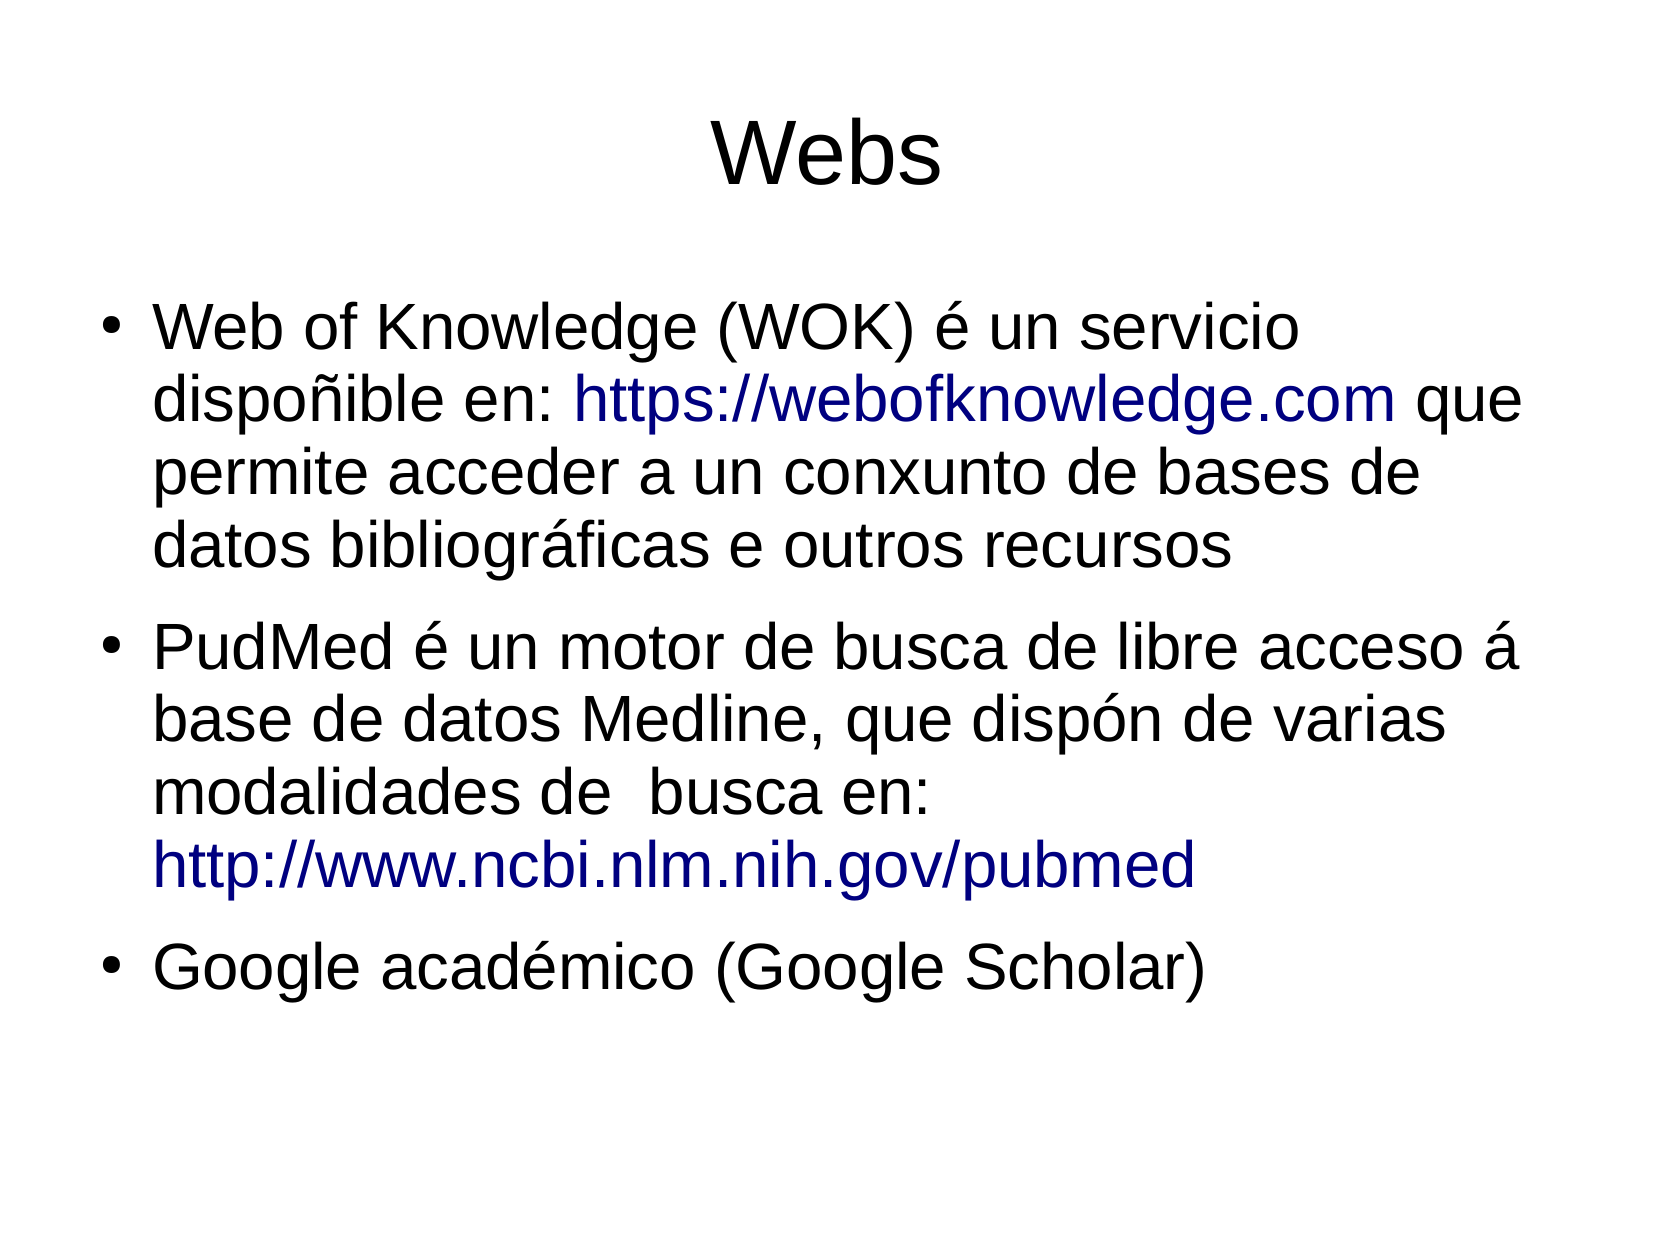

# Webs
Web of Knowledge (WOK) é un servicio dispoñible en: https://webofknowledge.com que permite acceder a un conxunto de bases de datos bibliográficas e outros recursos
PudMed é un motor de busca de libre acceso á base de datos Medline, que dispón de varias modalidades de busca en: http://www.ncbi.nlm.nih.gov/pubmed
Google académico (Google Scholar)